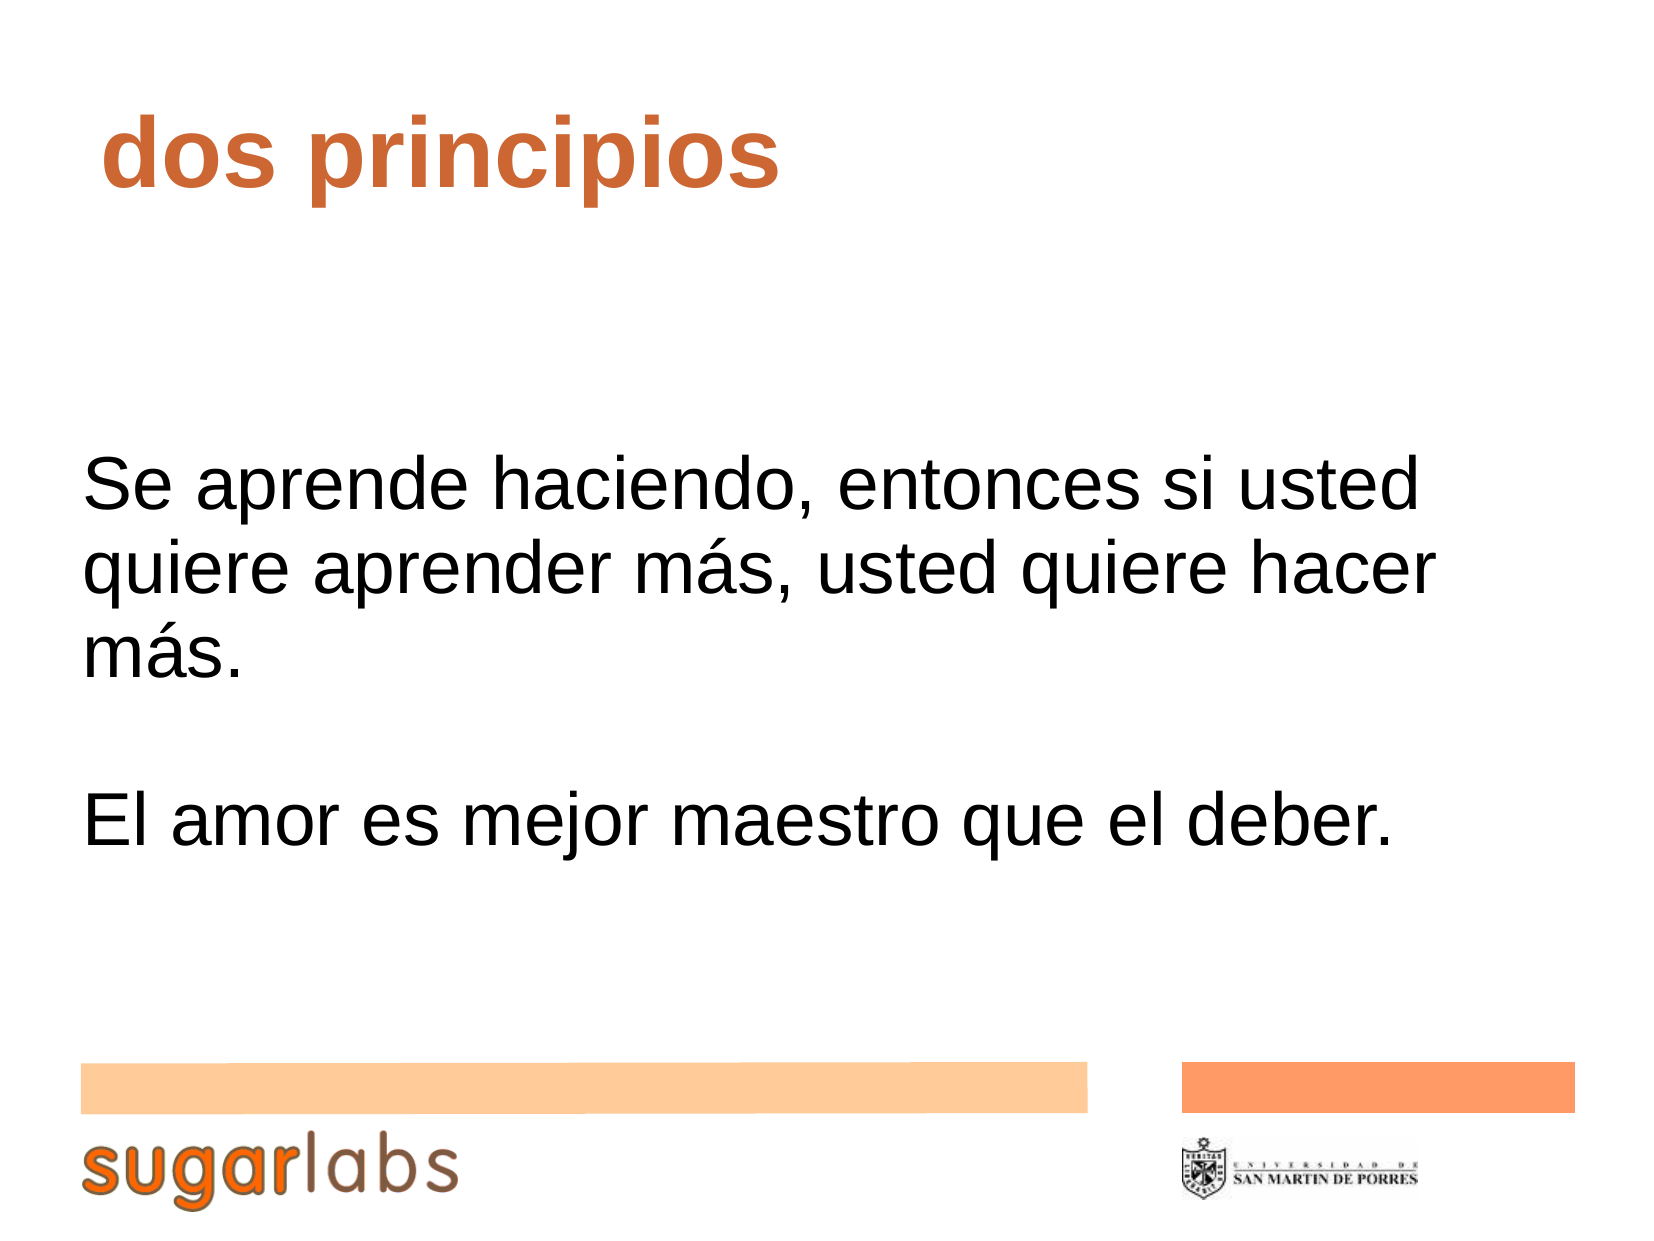

# dos principios
Se aprende haciendo, entonces si usted quiere aprender más, usted quiere hacer más.
El amor es mejor maestro que el deber.